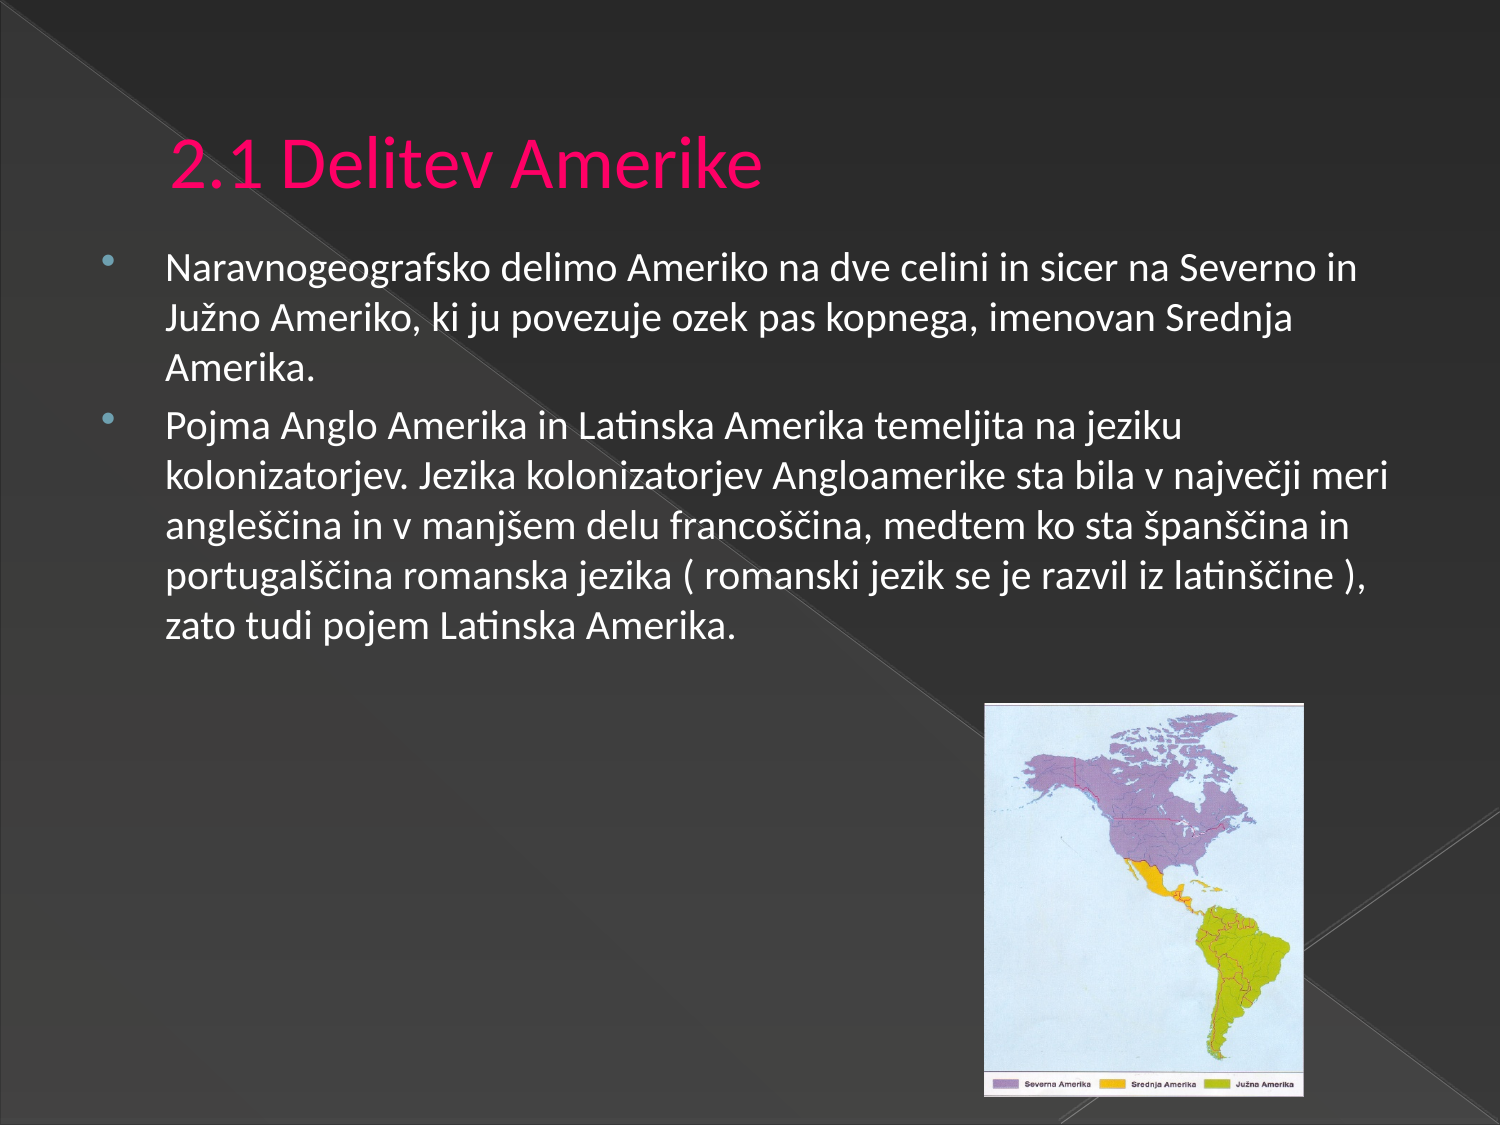

# 2.1 Delitev Amerike
Naravnogeografsko delimo Ameriko na dve celini in sicer na Severno in Južno Ameriko, ki ju povezuje ozek pas kopnega, imenovan Srednja Amerika.
Pojma Anglo Amerika in Latinska Amerika temeljita na jeziku kolonizatorjev. Jezika kolonizatorjev Angloamerike sta bila v največji meri angleščina in v manjšem delu francoščina, medtem ko sta španščina in portugalščina romanska jezika ( romanski jezik se je razvil iz latinščine ), zato tudi pojem Latinska Amerika.